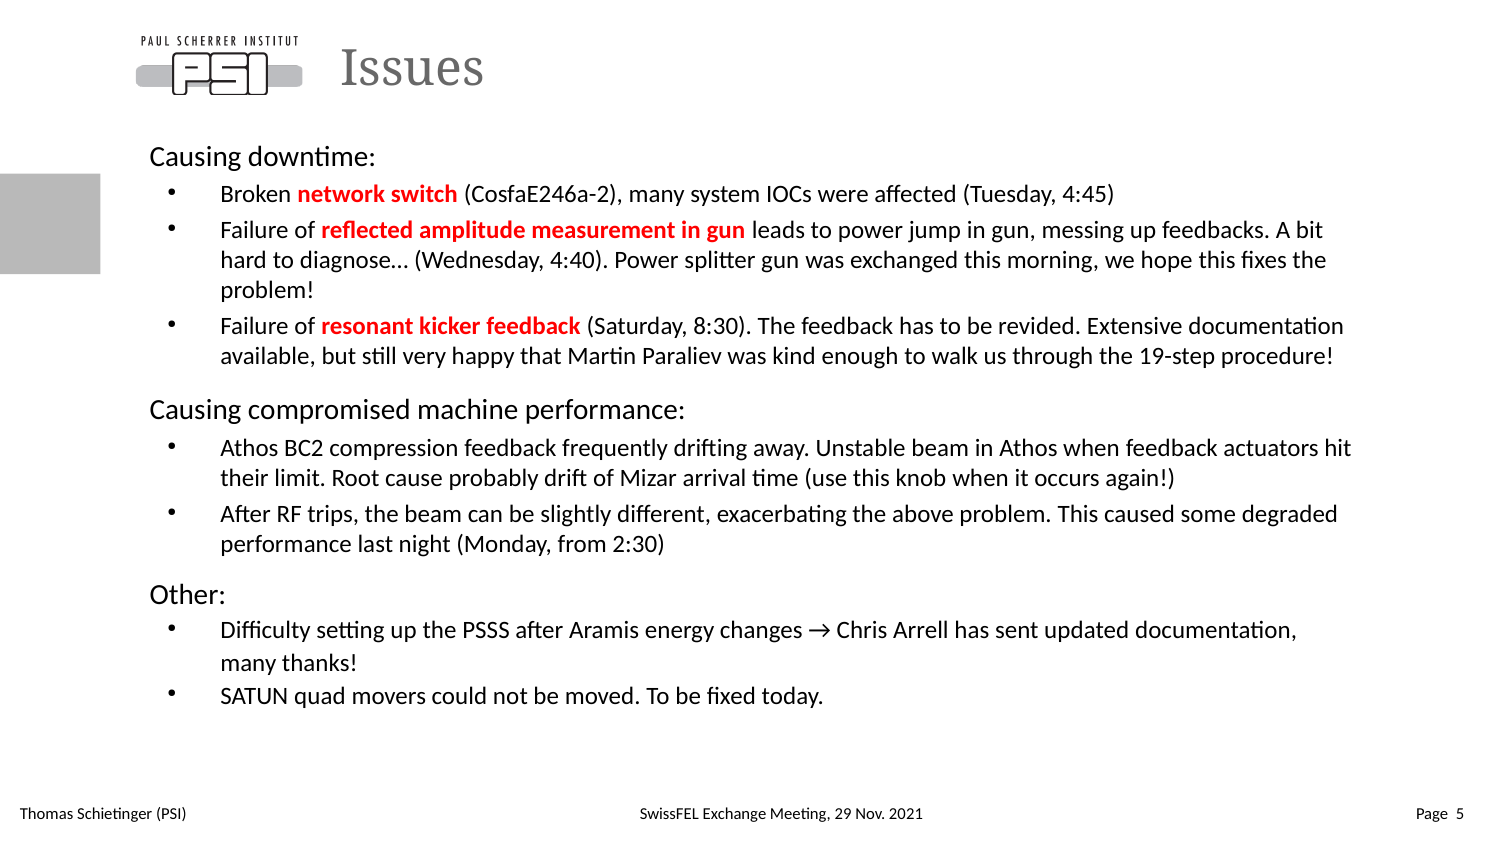

Issues
# Causing downtime:
Broken network switch (CosfaE246a-2), many system IOCs were affected (Tuesday, 4:45)
Failure of reflected amplitude measurement in gun leads to power jump in gun, messing up feedbacks. A bit hard to diagnose… (Wednesday, 4:40). Power splitter gun was exchanged this morning, we hope this fixes the problem!
Failure of resonant kicker feedback (Saturday, 8:30). The feedback has to be revided. Extensive documentation available, but still very happy that Martin Paraliev was kind enough to walk us through the 19-step procedure!
Causing compromised machine performance:
Athos BC2 compression feedback frequently drifting away. Unstable beam in Athos when feedback actuators hit their limit. Root cause probably drift of Mizar arrival time (use this knob when it occurs again!)
After RF trips, the beam can be slightly different, exacerbating the above problem. This caused some degraded performance last night (Monday, from 2:30)
Other:
Difficulty setting up the PSSS after Aramis energy changes → Chris Arrell has sent updated documentation, many thanks!
SATUN quad movers could not be moved. To be fixed today.